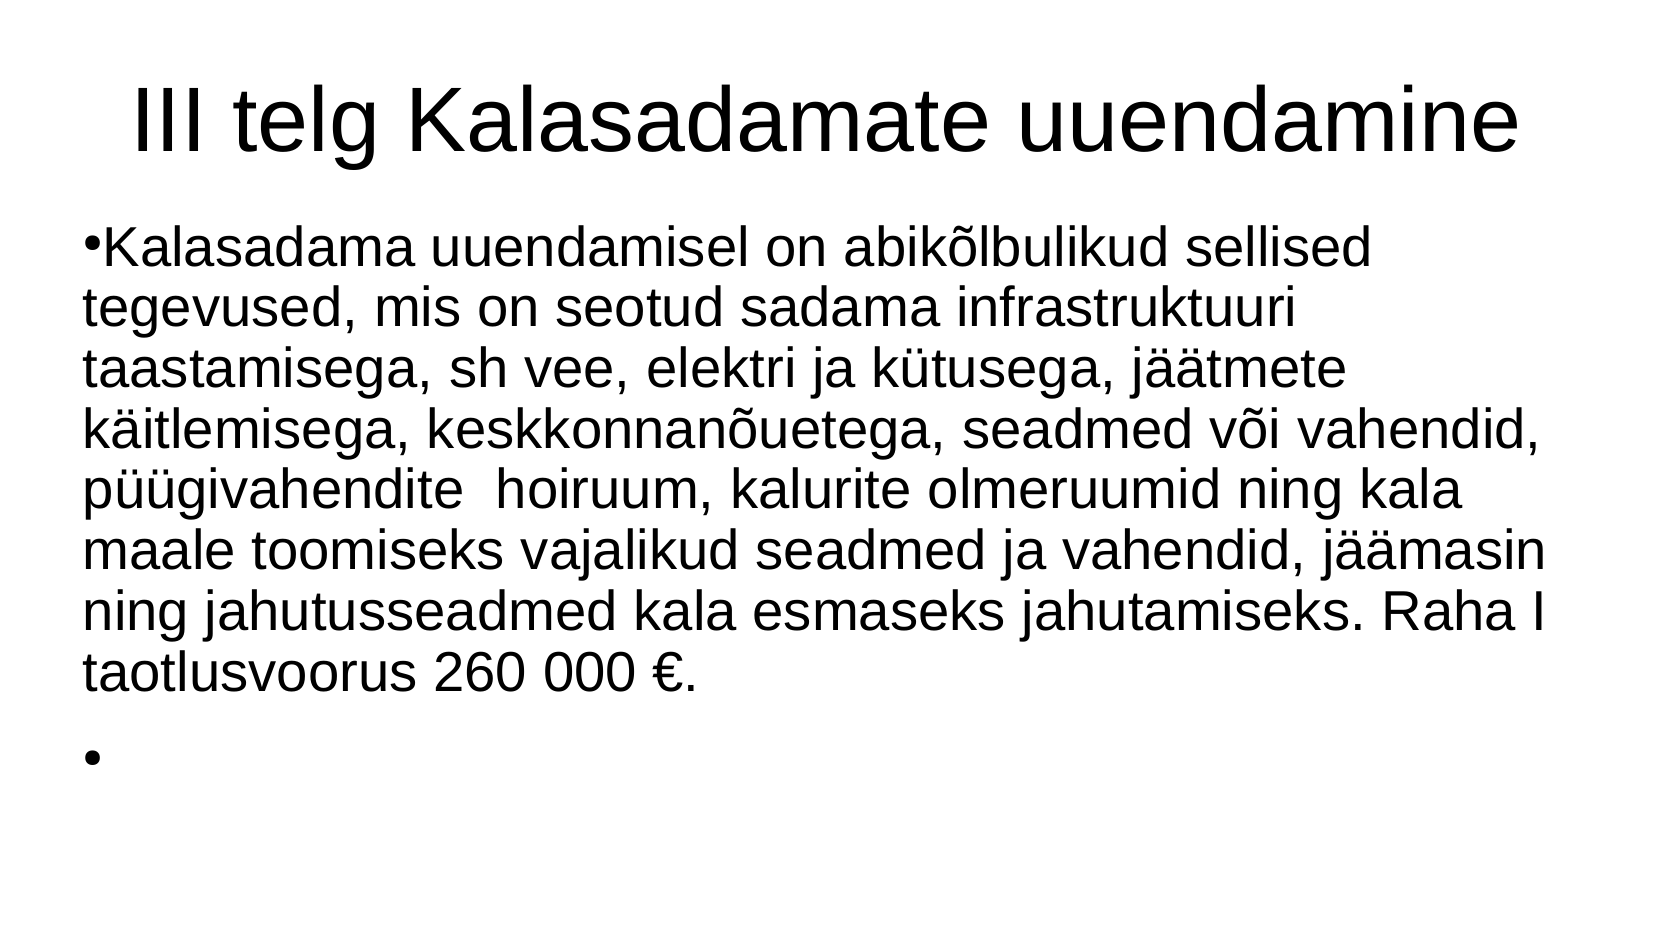

# III telg Kalasadamate uuendamine
Kalasadama uuendamisel on abikõlbulikud sellised tegevused, mis on seotud sadama infrastruktuuri taastamisega, sh vee, elektri ja kütusega, jäätmete käitlemisega, keskkonnanõuetega, seadmed või vahendid, püügivahendite hoiruum, kalurite olmeruumid ning kala maale toomiseks vajalikud seadmed ja vahendid, jäämasin ning jahutusseadmed kala esmaseks jahutamiseks. Raha I taotlusvoorus 260 000 €.